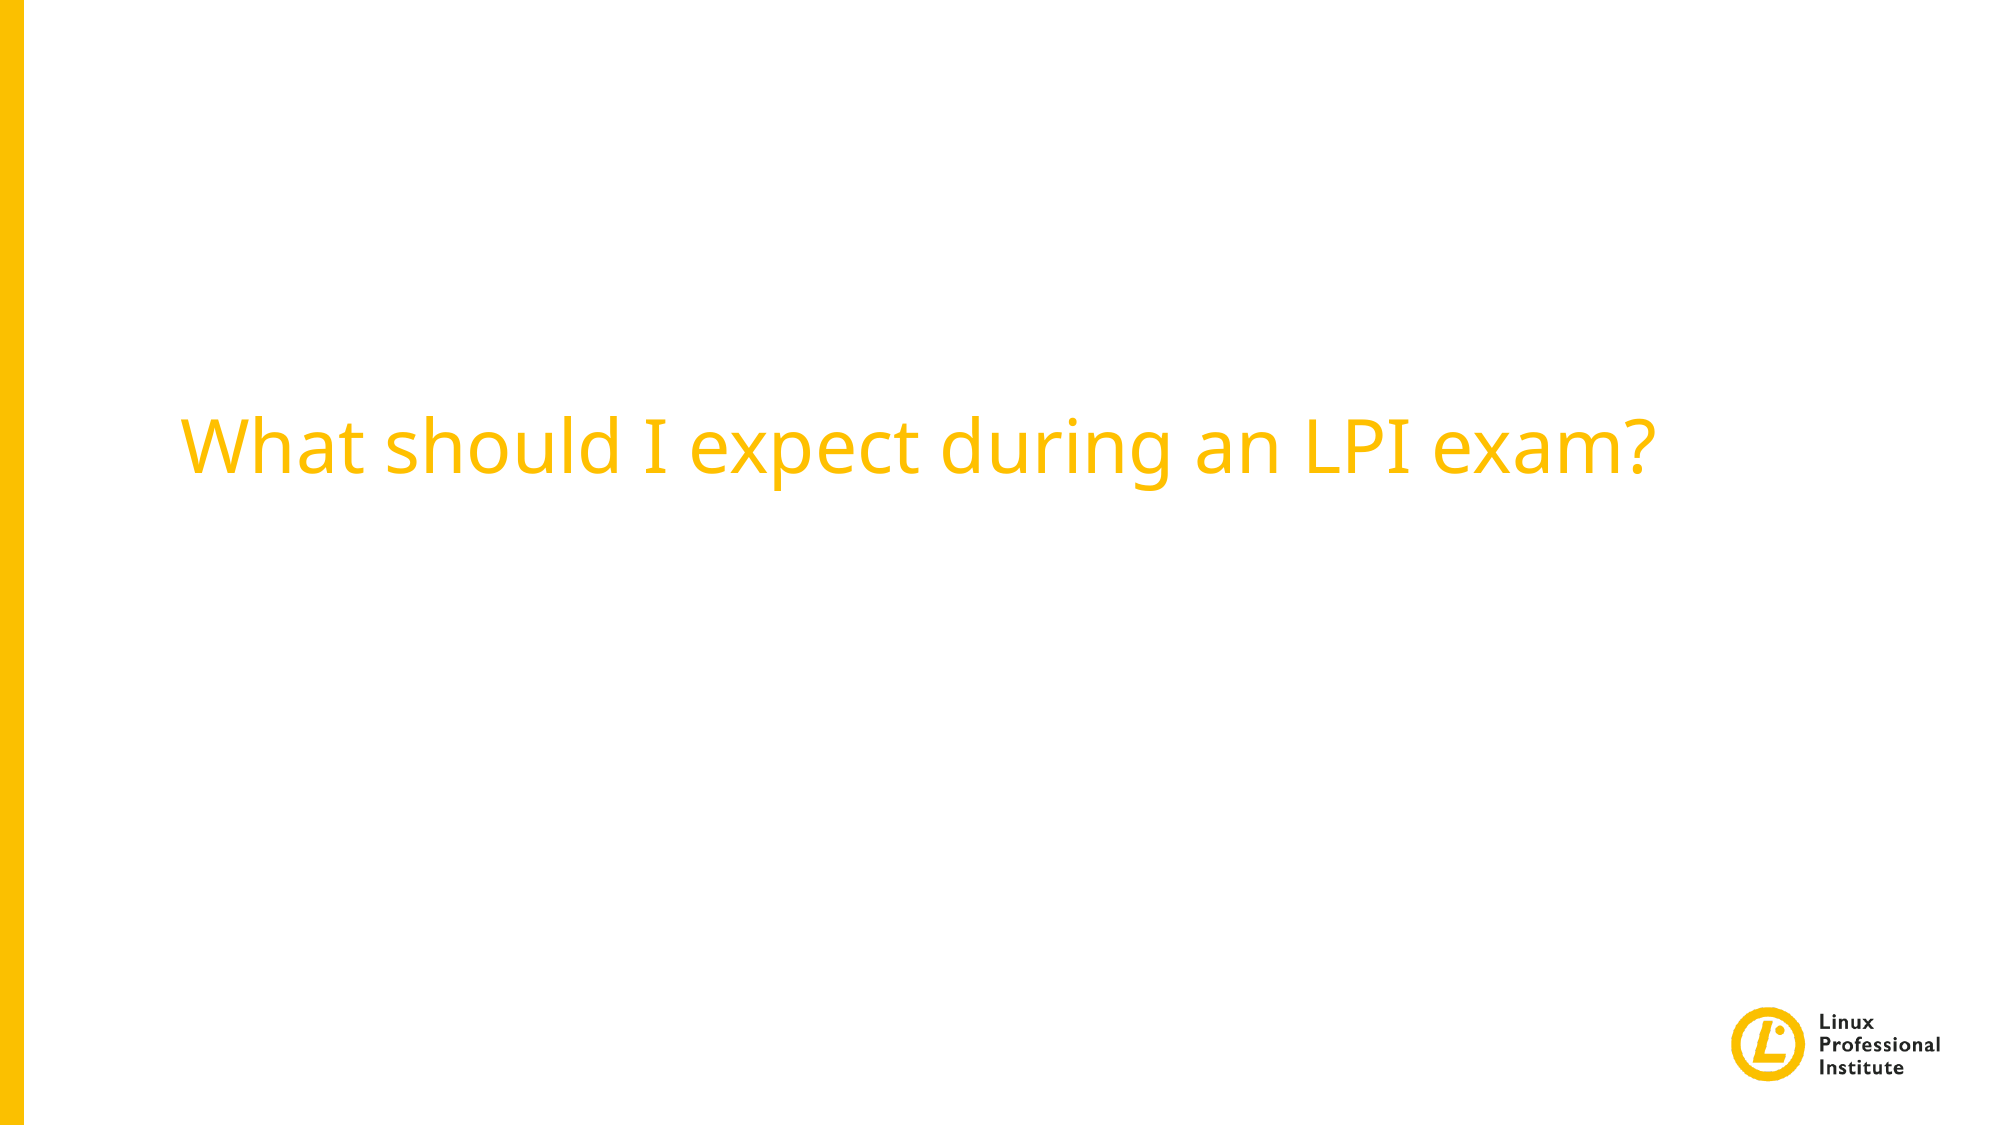

What should I expect during an LPI exam?